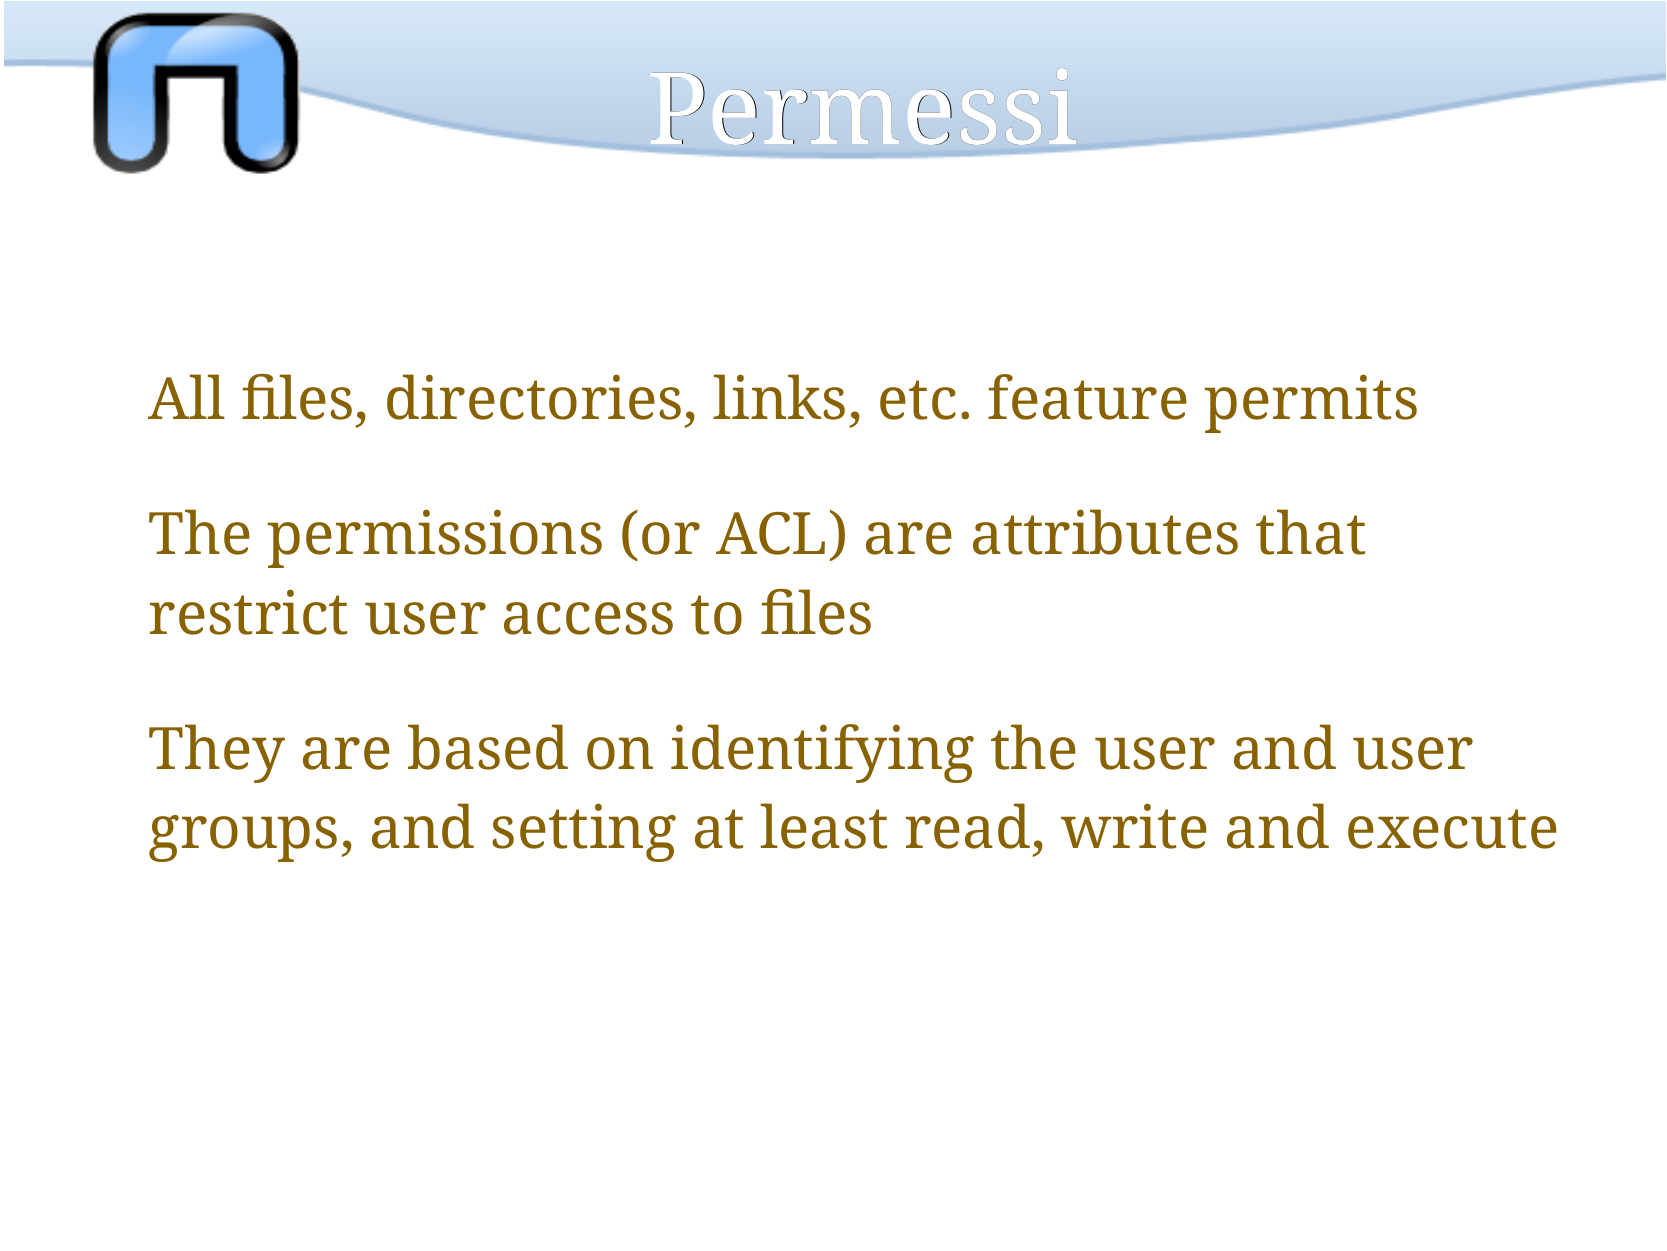

Permessi
# All files, directories, links, etc. feature permits
The permissions (or ACL) are attributes that restrict user access to files
They are based on identifying the user and user groups, and setting at least read, write and execute